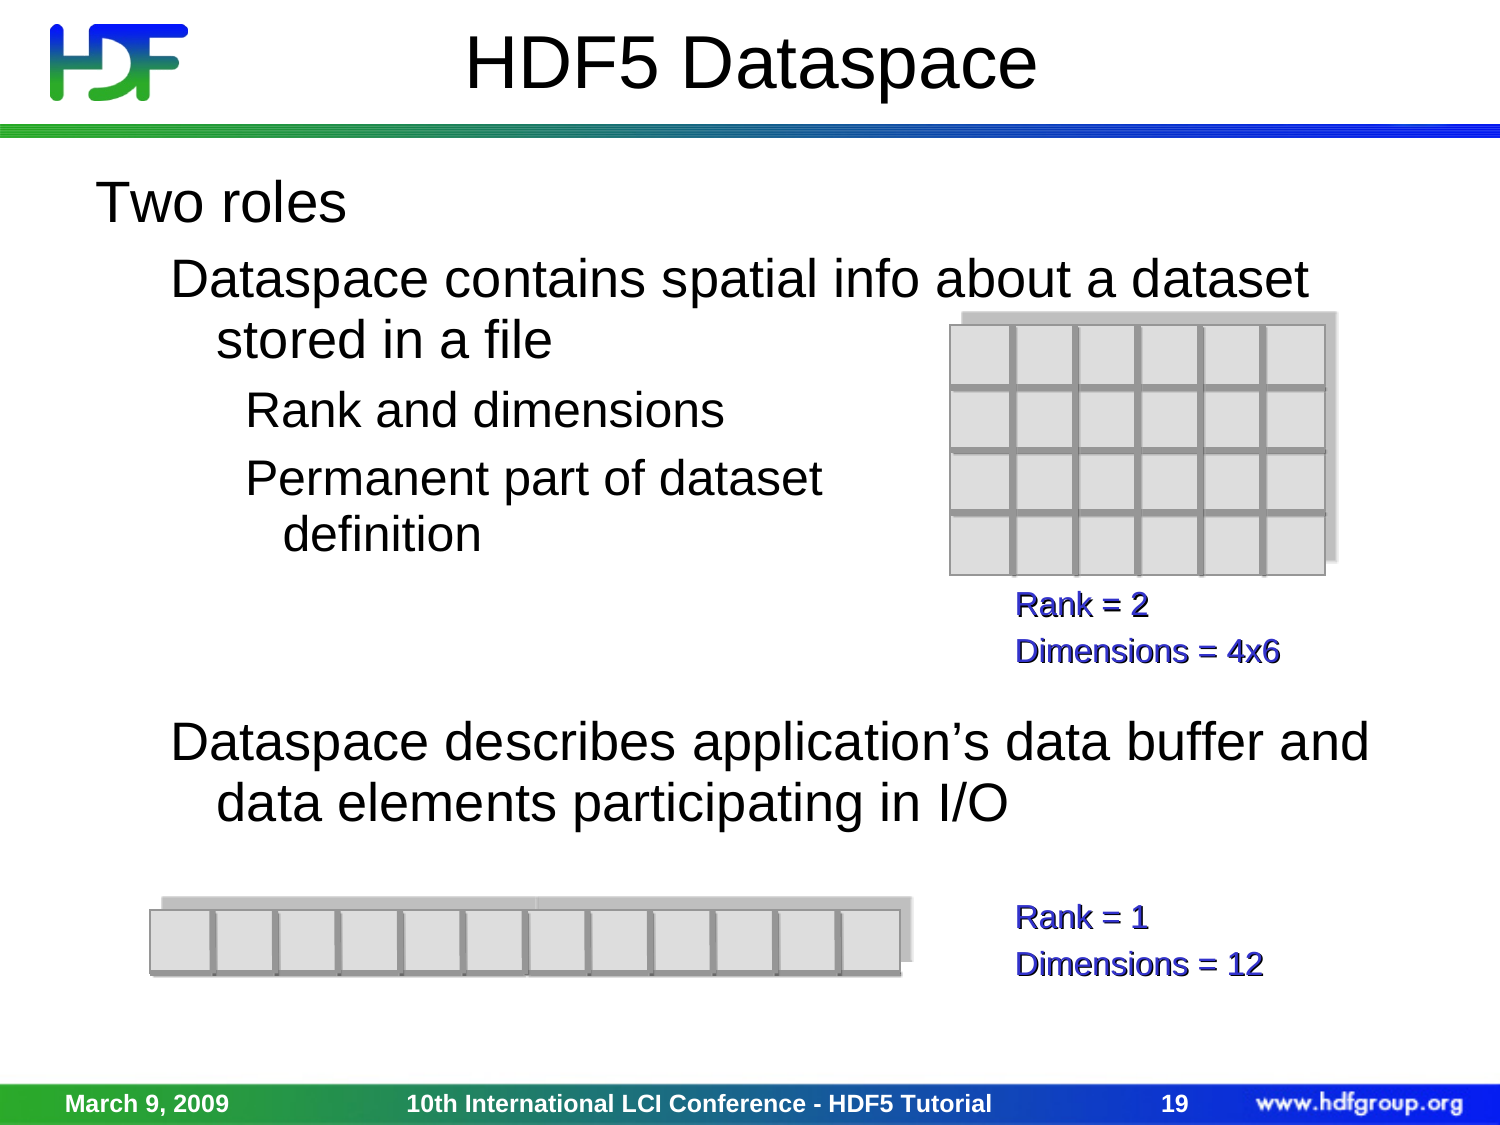

# HDF5 Dataspace
Two roles
Dataspace contains spatial info about a dataset stored in a file
Rank and dimensions
Permanent part of dataset
definition
Dataspace describes application’s data buffer and data elements participating in I/O
Rank = 2
Dimensions = 4x6
Rank = 1
Dimensions = 12
March 9, 2009
10th International LCI Conference - HDF5 Tutorial